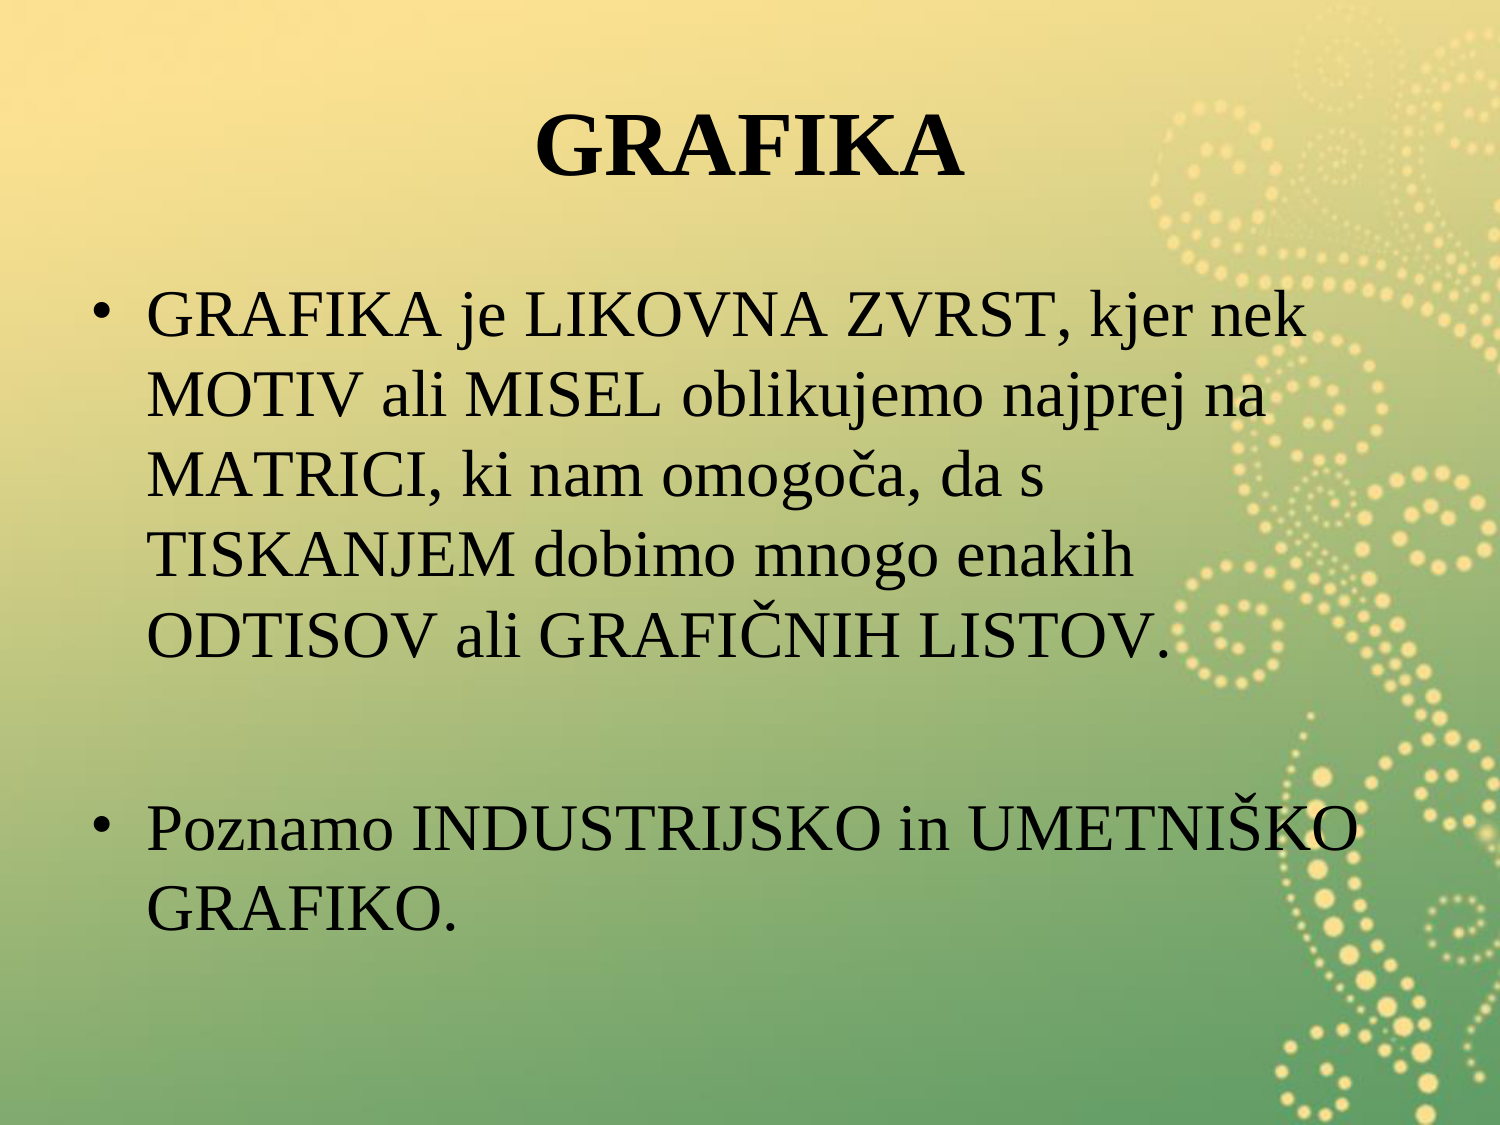

# GRAFIKA
GRAFIKA je LIKOVNA ZVRST, kjer nek MOTIV ali MISEL oblikujemo najprej na MATRICI, ki nam omogoča, da s TISKANJEM dobimo mnogo enakih ODTISOV ali GRAFIČNIH LISTOV.
Poznamo INDUSTRIJSKO in UMETNIŠKO GRAFIKO.